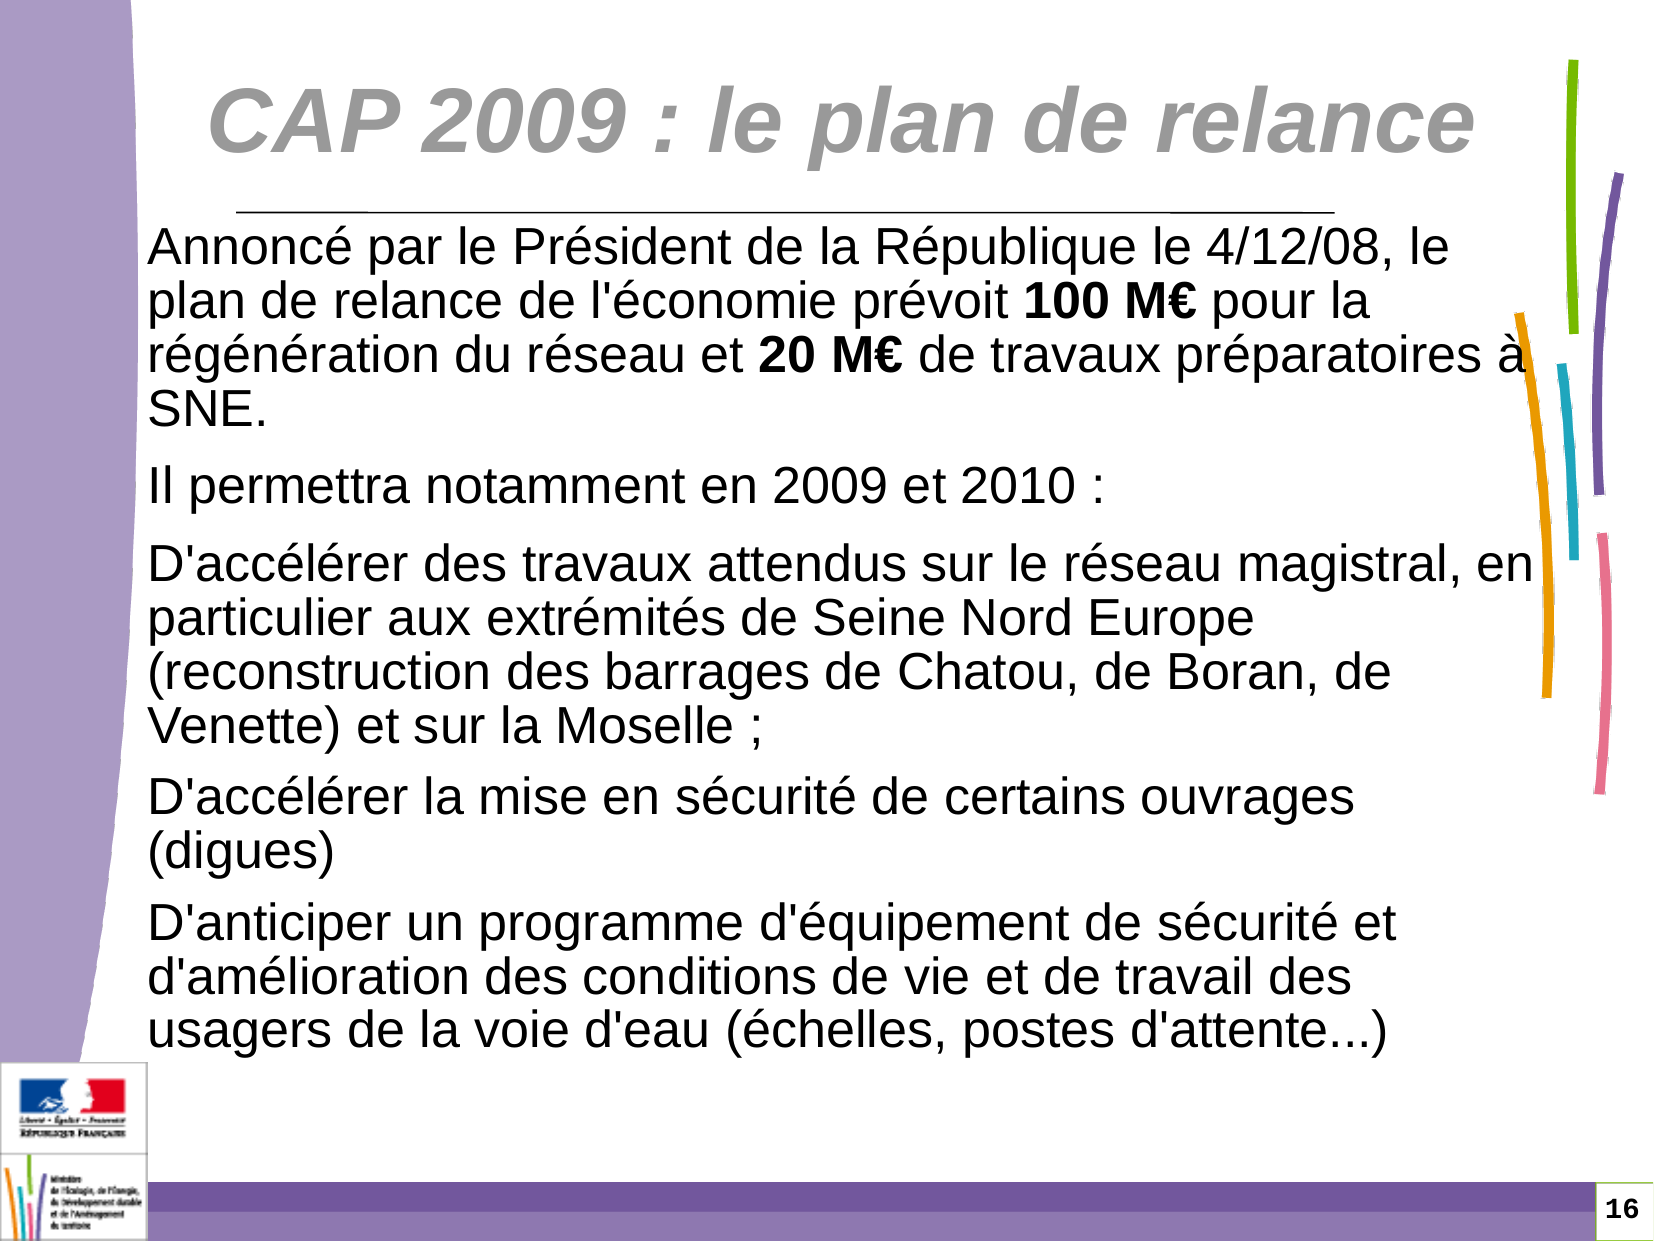

# CAP 2009 : le plan de relance
Annoncé par le Président de la République le 4/12/08, le plan de relance de l'économie prévoit 100 M€ pour la régénération du réseau et 20 M€ de travaux préparatoires à SNE.
Il permettra notamment en 2009 et 2010 :
D'accélérer des travaux attendus sur le réseau magistral, en particulier aux extrémités de Seine Nord Europe (reconstruction des barrages de Chatou, de Boran, de Venette) et sur la Moselle ;
D'accélérer la mise en sécurité de certains ouvrages (digues)
D'anticiper un programme d'équipement de sécurité et d'amélioration des conditions de vie et de travail des usagers de la voie d'eau (échelles, postes d'attente...)
16